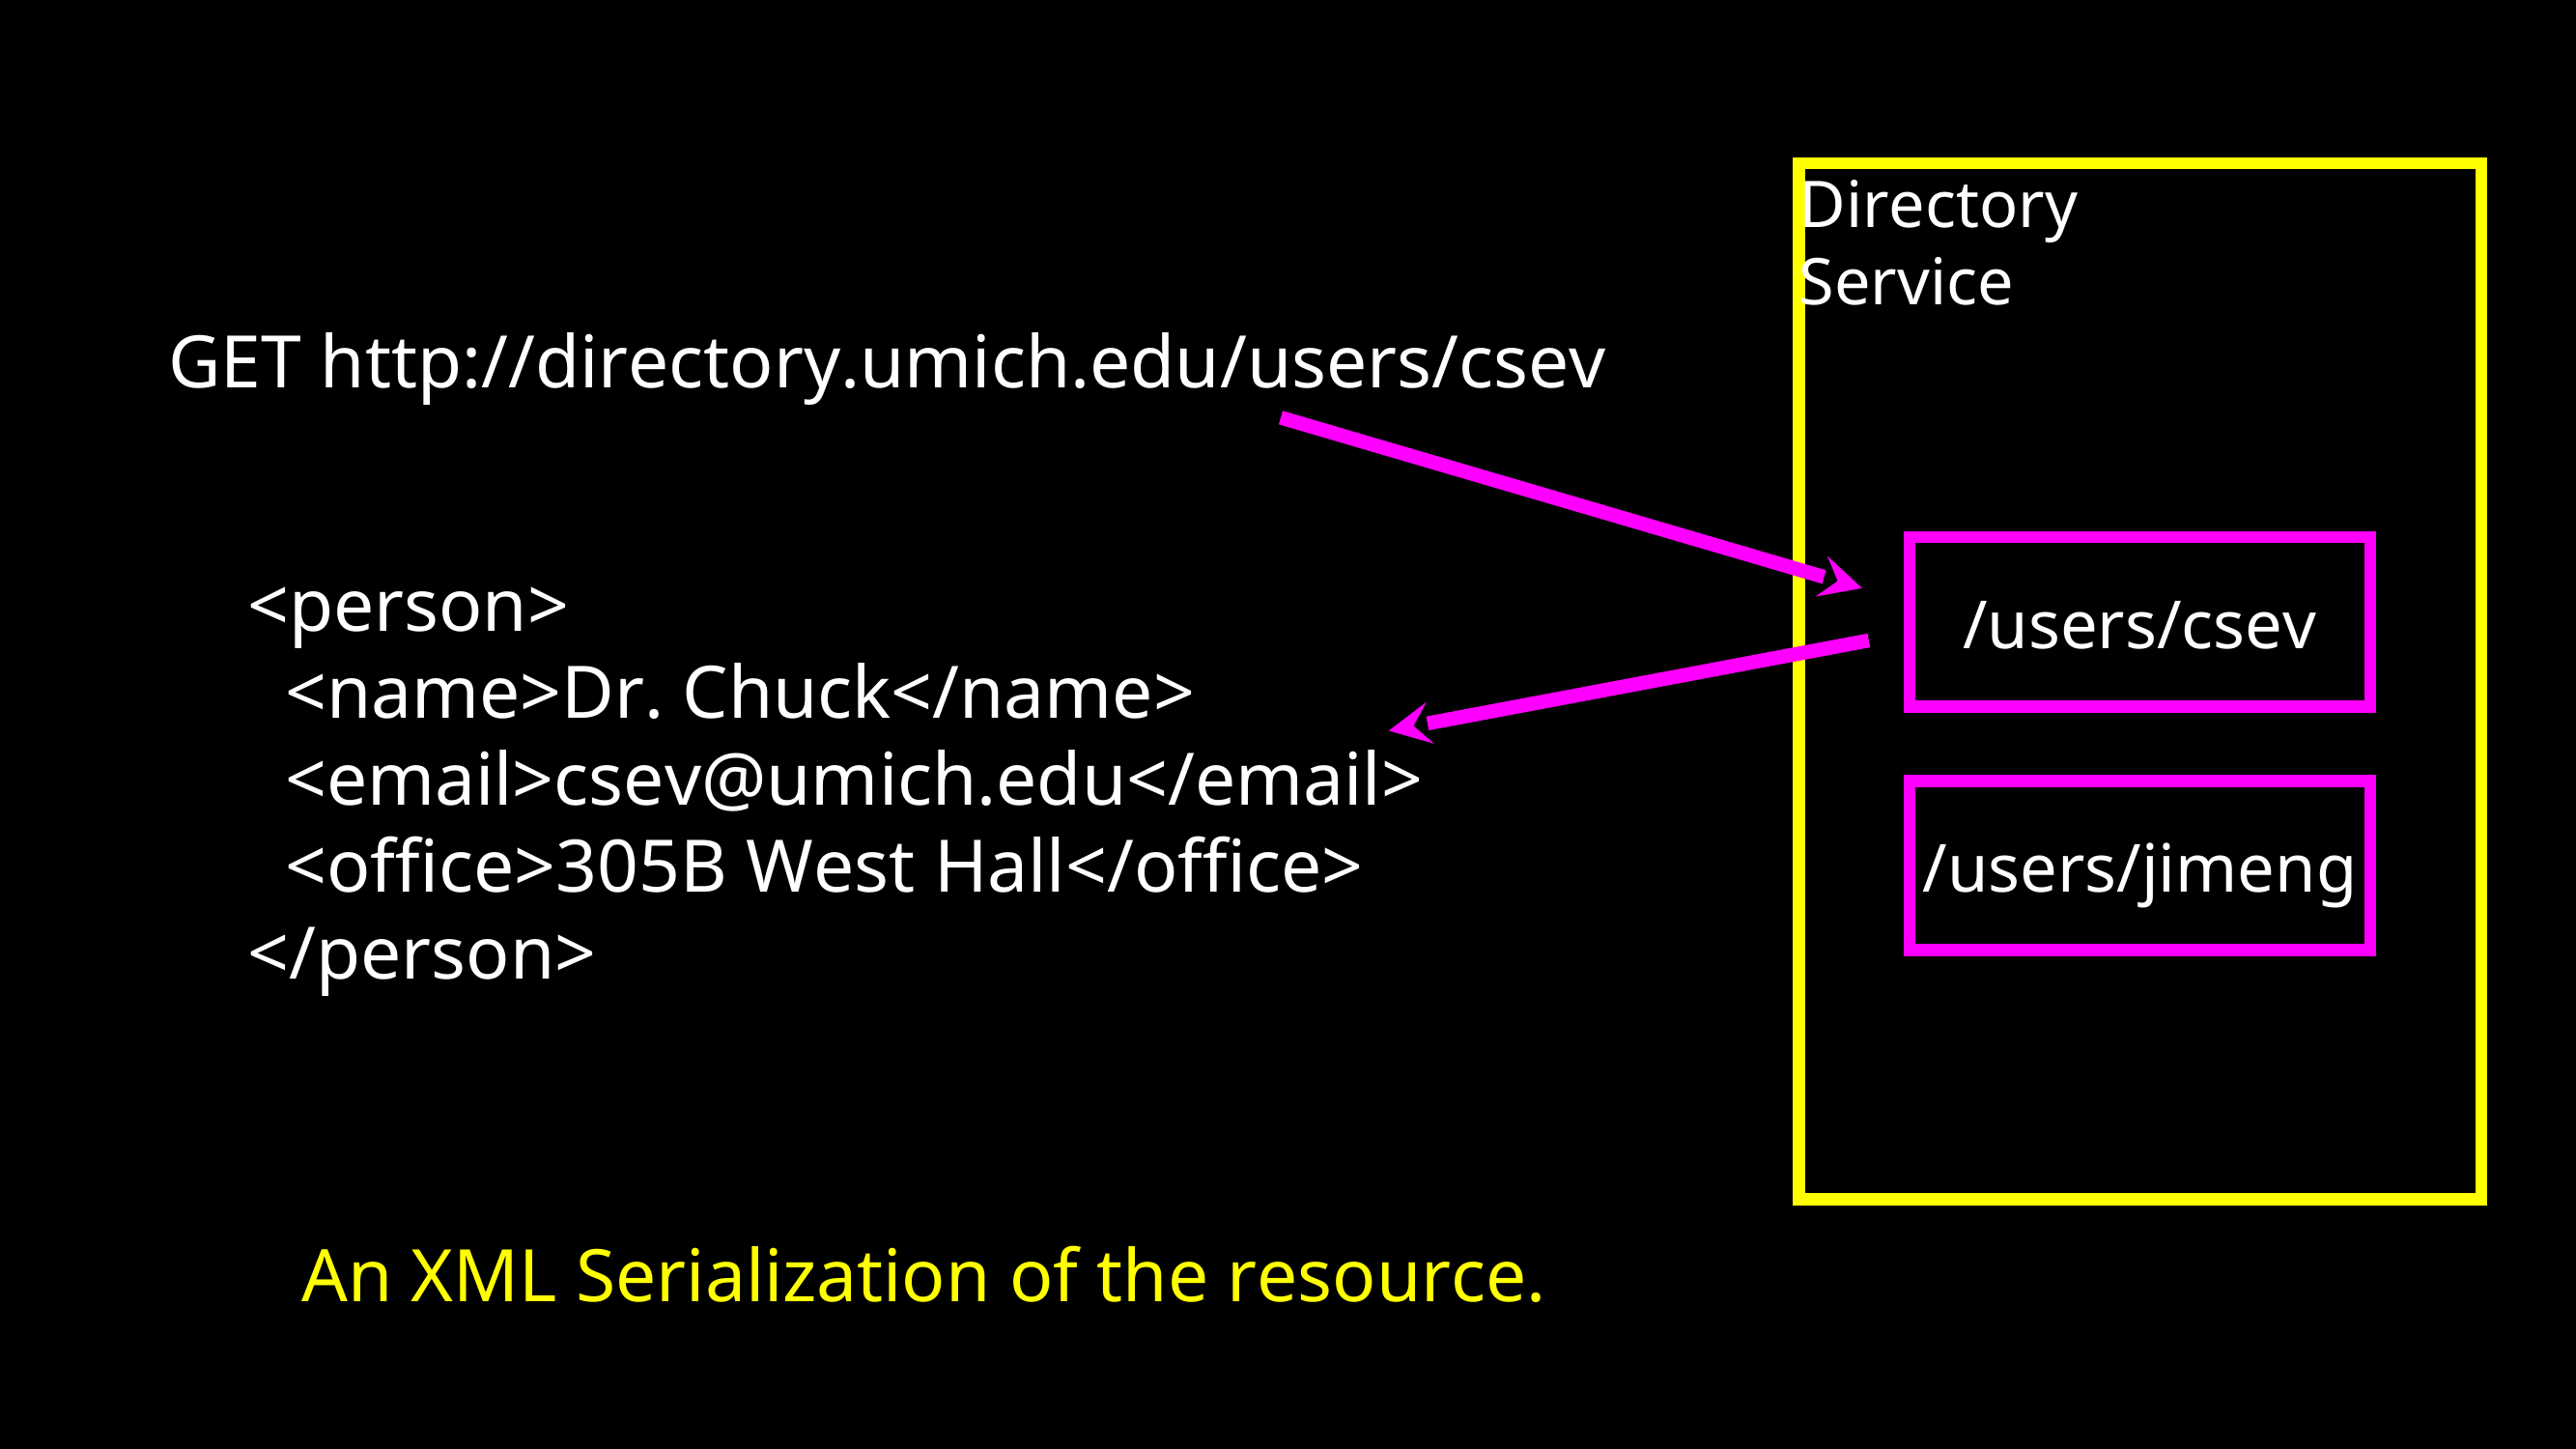

Directory
Service
GET http://directory.umich.edu/users/csev
/users/csev
<person>
 <name>Dr. Chuck</name>
 <email>csev@umich.edu</email>
 <office>305B West Hall</office>
</person>
/users/jimeng
An XML Serialization of the resource.